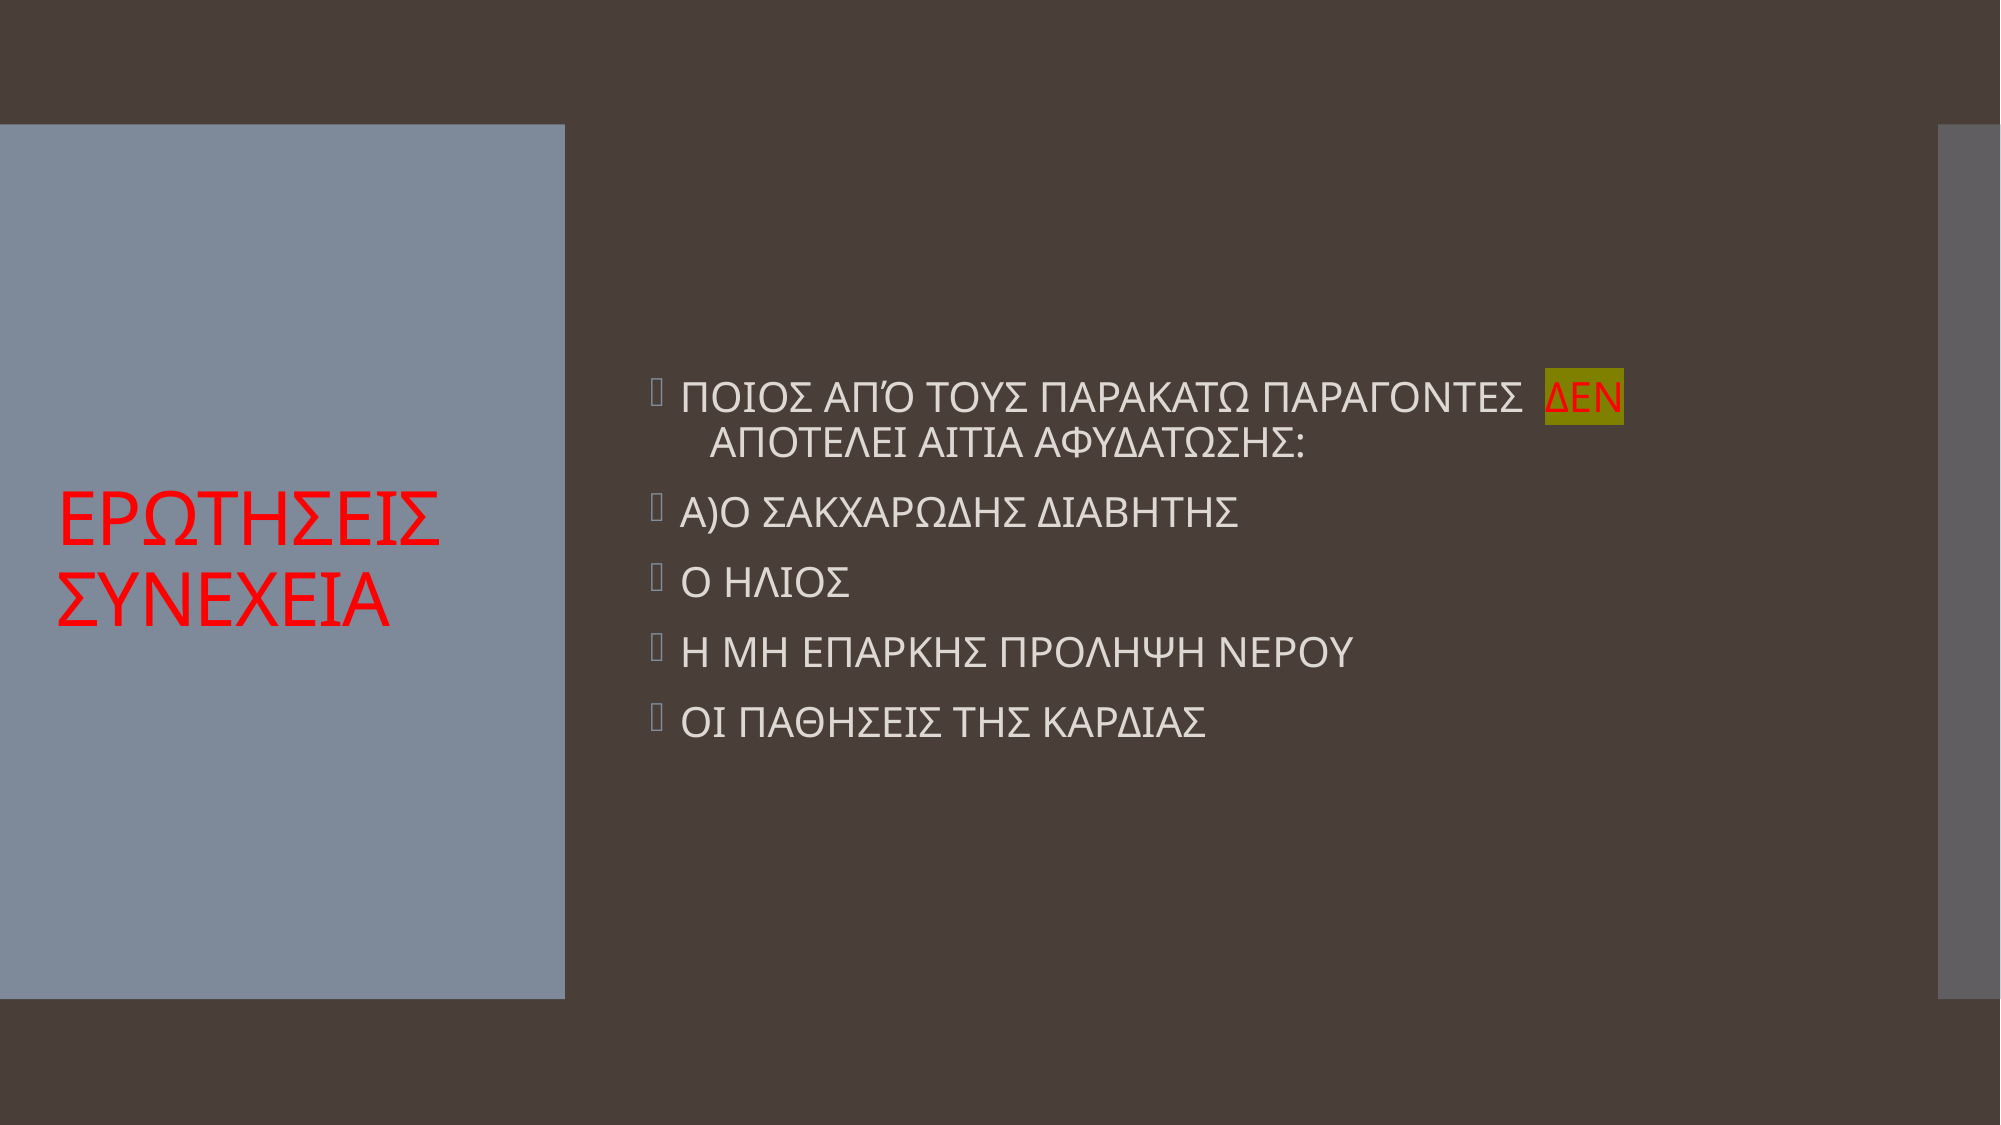

ΠΟΙΟΣ ΑΠΌ ΤΟΥΣ ΠΑΡΑΚΑΤΩ ΠΑΡΑΓΟΝΤΕΣ ΔΕΝ ΑΠΟΤΕΛΕΙ ΑΙΤΙΑ ΑΦΥΔΑΤΩΣΗΣ:
Α)Ο ΣΑΚΧΑΡΩΔΗΣ ΔΙΑΒΗΤΗΣ
Ο ΗΛΙΟΣ
Η ΜΗ ΕΠΑΡΚΗΣ ΠΡΟΛΗΨΗ ΝΕΡΟΥ
ΟΙ ΠΑΘΗΣΕΙΣ ΤΗΣ ΚΑΡΔΙΑΣ
# ΕΡΩΤΗΣΕΙΣ ΣΥΝΕΧΕΙΑ